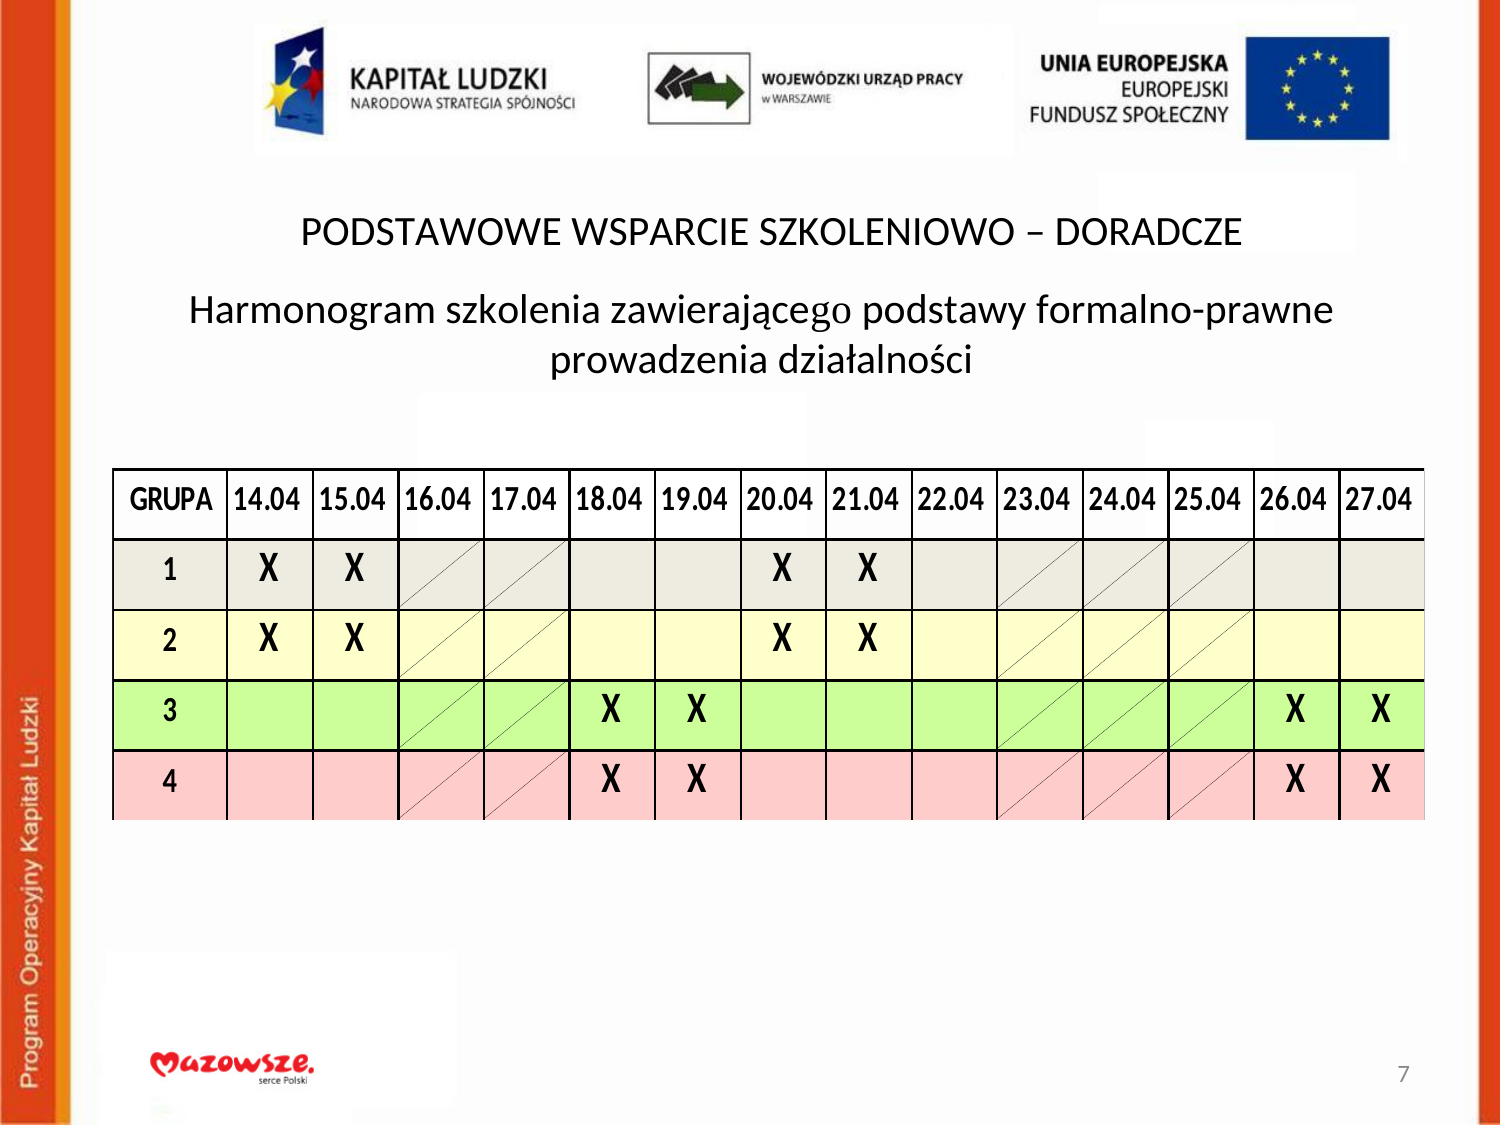

PODSTAWOWE WSPARCIE SZKOLENIOWO – DORADCZE
# Harmonogram szkolenia zawierającego podstawy formalno-prawne prowadzenia działalności